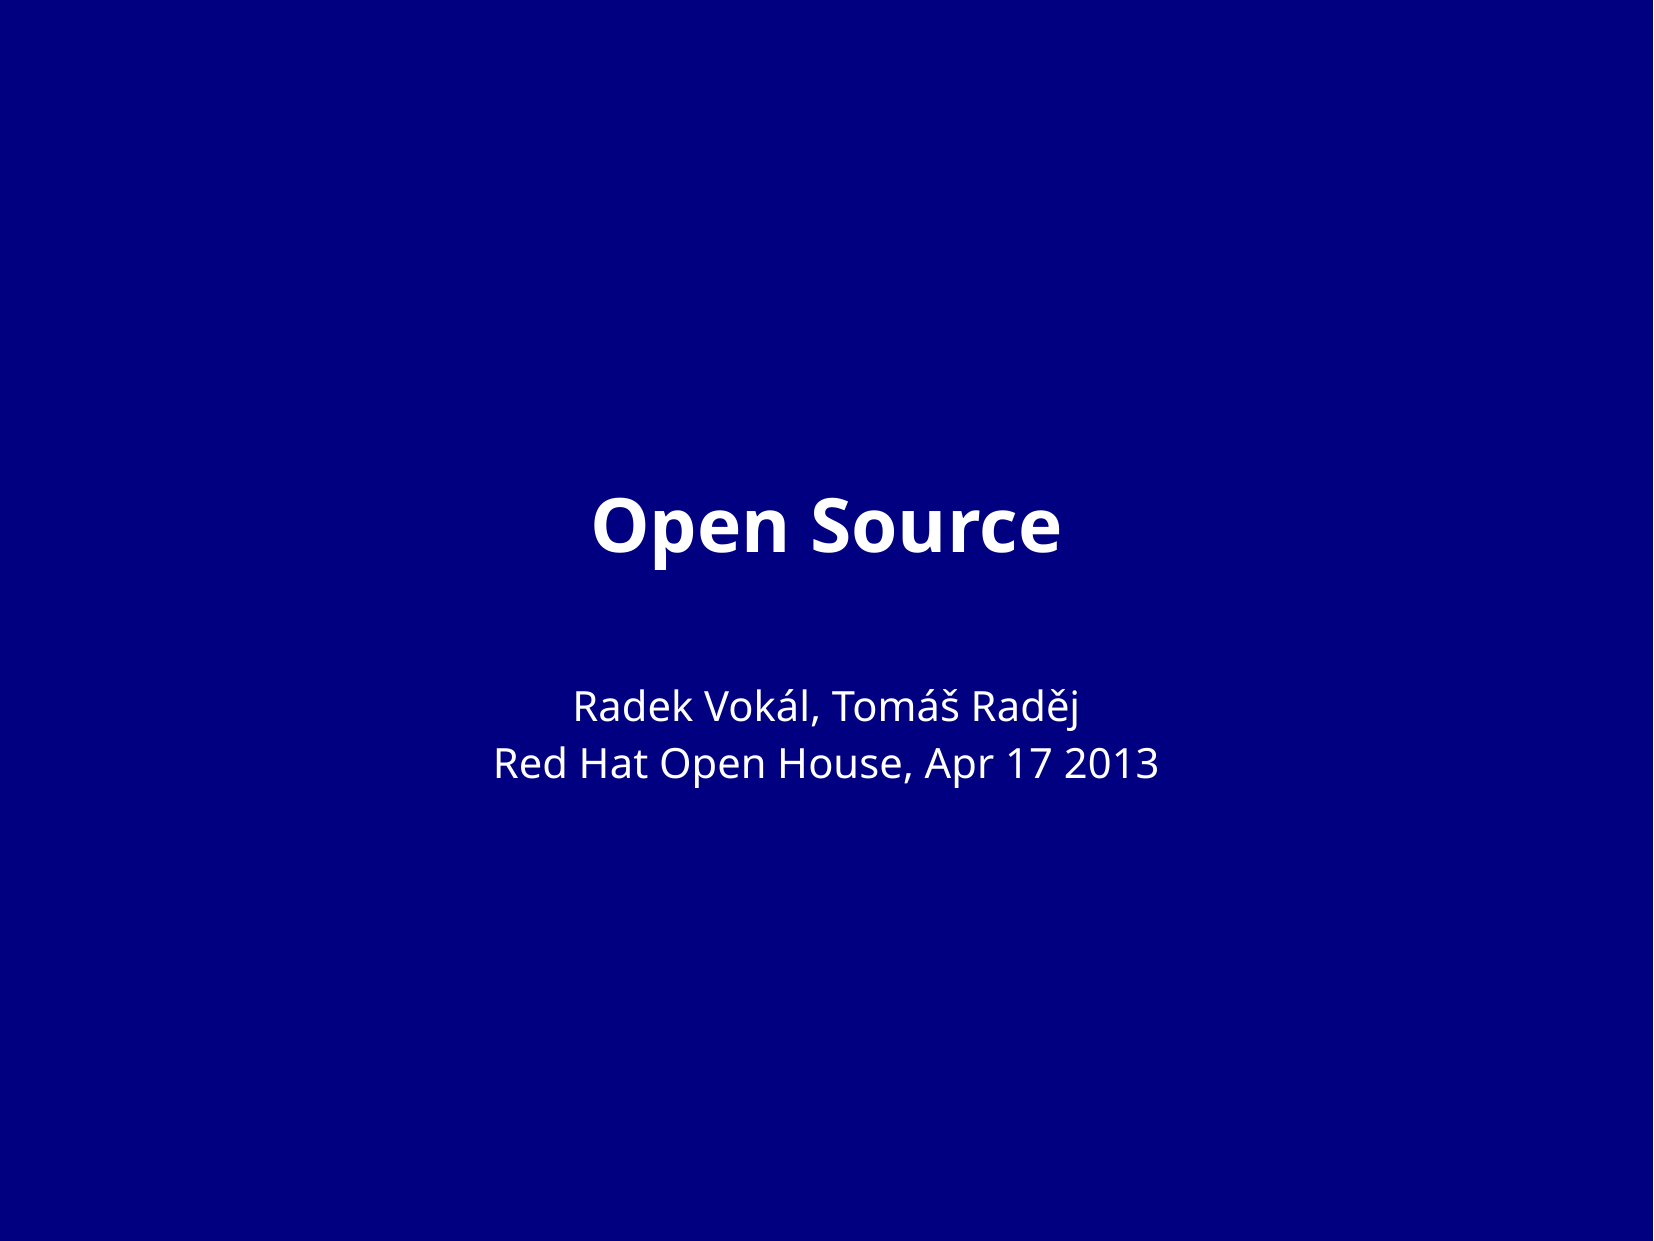

# Open Source
Radek Vokál, Tomáš Raděj
Red Hat Open House, Apr 17 2013